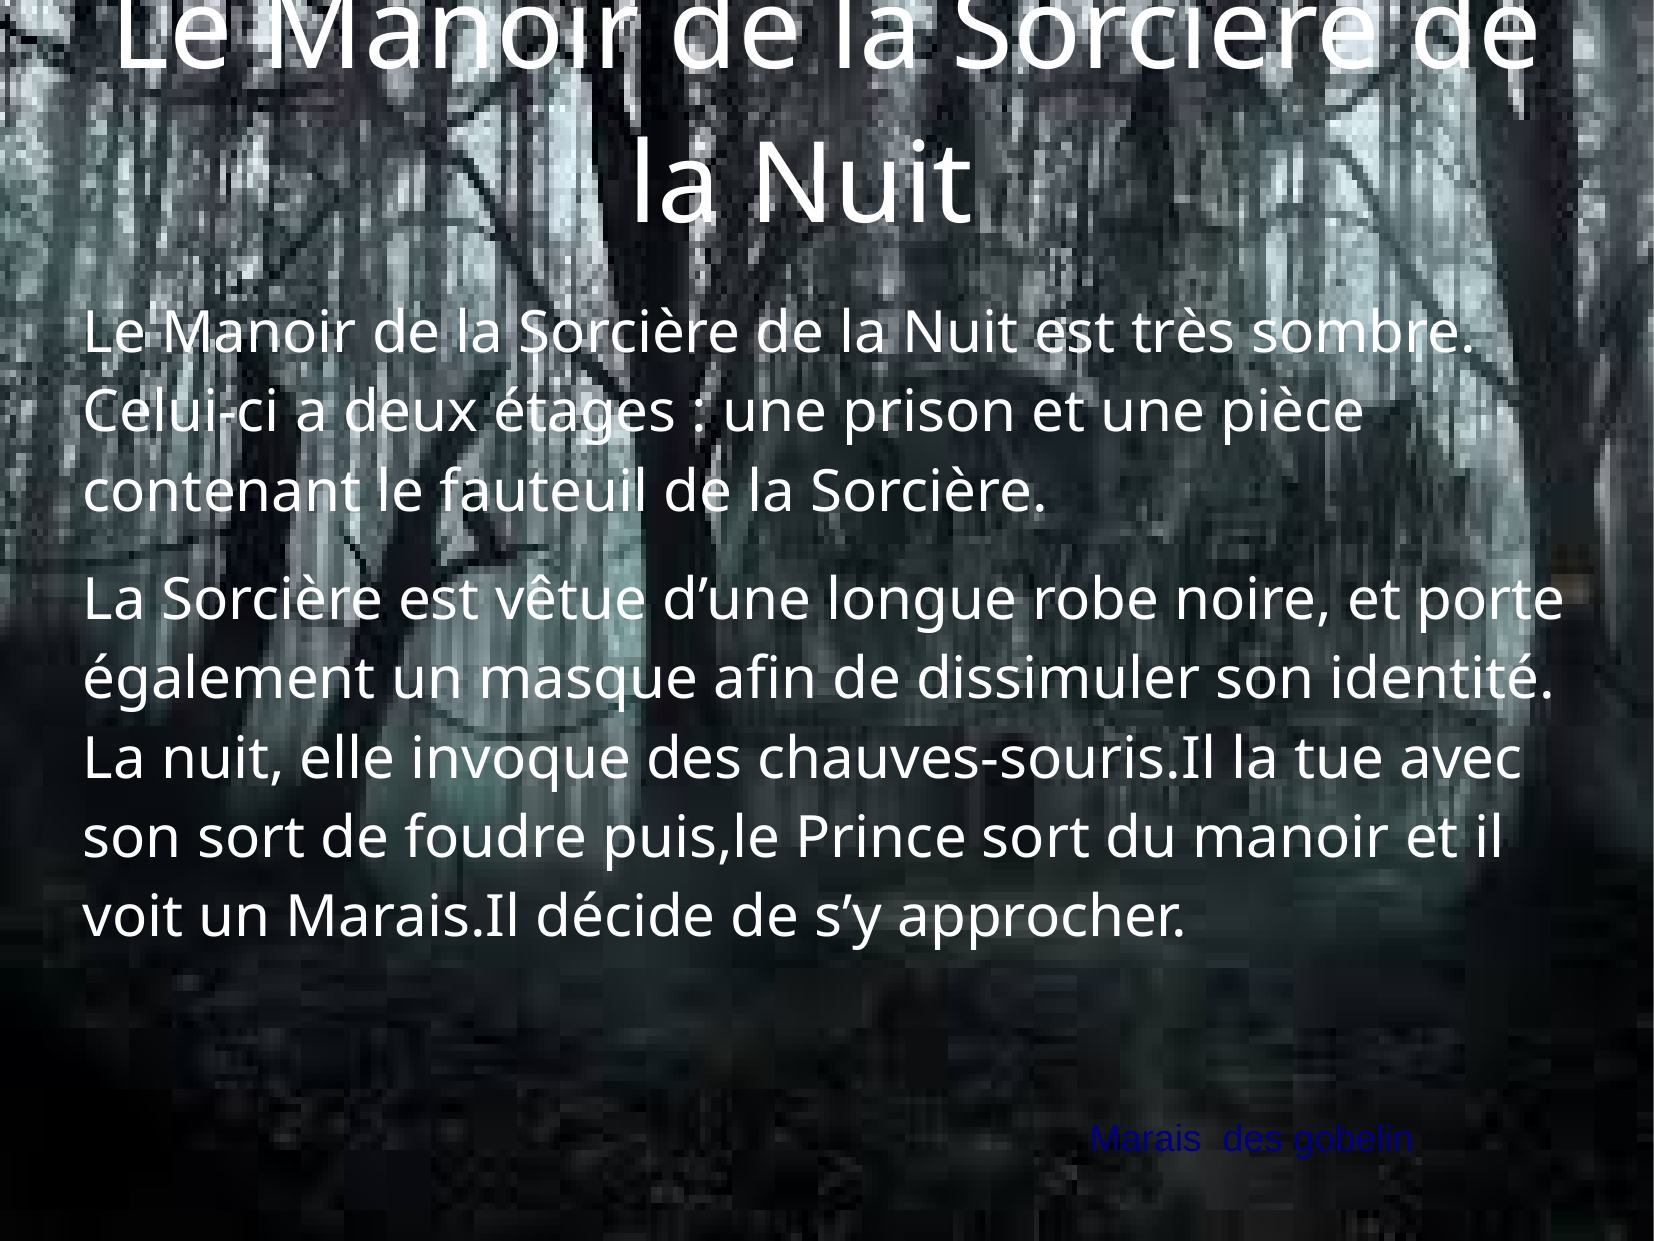

# Le Manoir de la Sorcière de la Nuit
Le Manoir de la Sorcière de la Nuit est très sombre. Celui-ci a deux étages : une prison et une pièce contenant le fauteuil de la Sorcière.
La Sorcière est vêtue d’une longue robe noire, et porte également un masque afin de dissimuler son identité. La nuit, elle invoque des chauves-souris.Il la tue avec son sort de foudre puis,le Prince sort du manoir et il voit un Marais.Il décide de s’y approcher.
Marais des gobelin